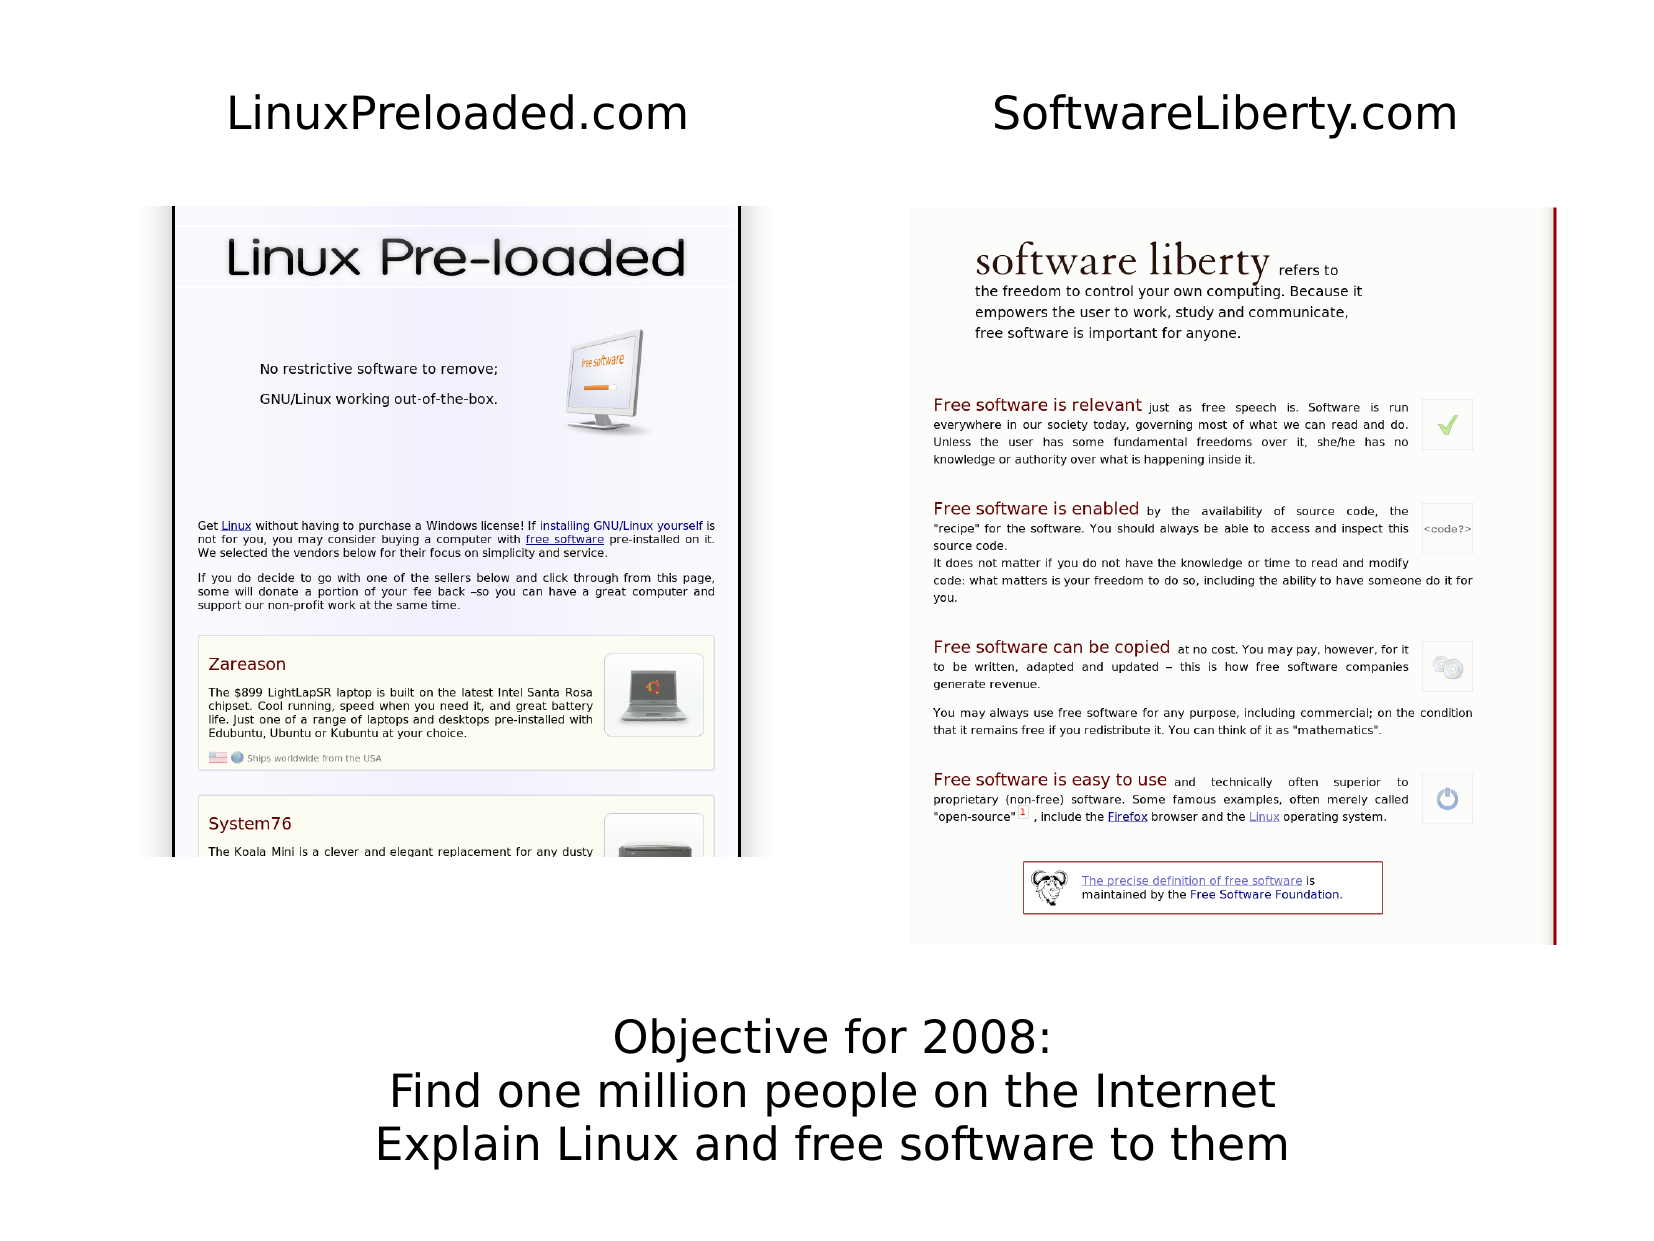

LinuxPreloaded.com
SoftwareLiberty.com
Objective for 2008:
Find one million people on the Internet
Explain Linux and free software to them